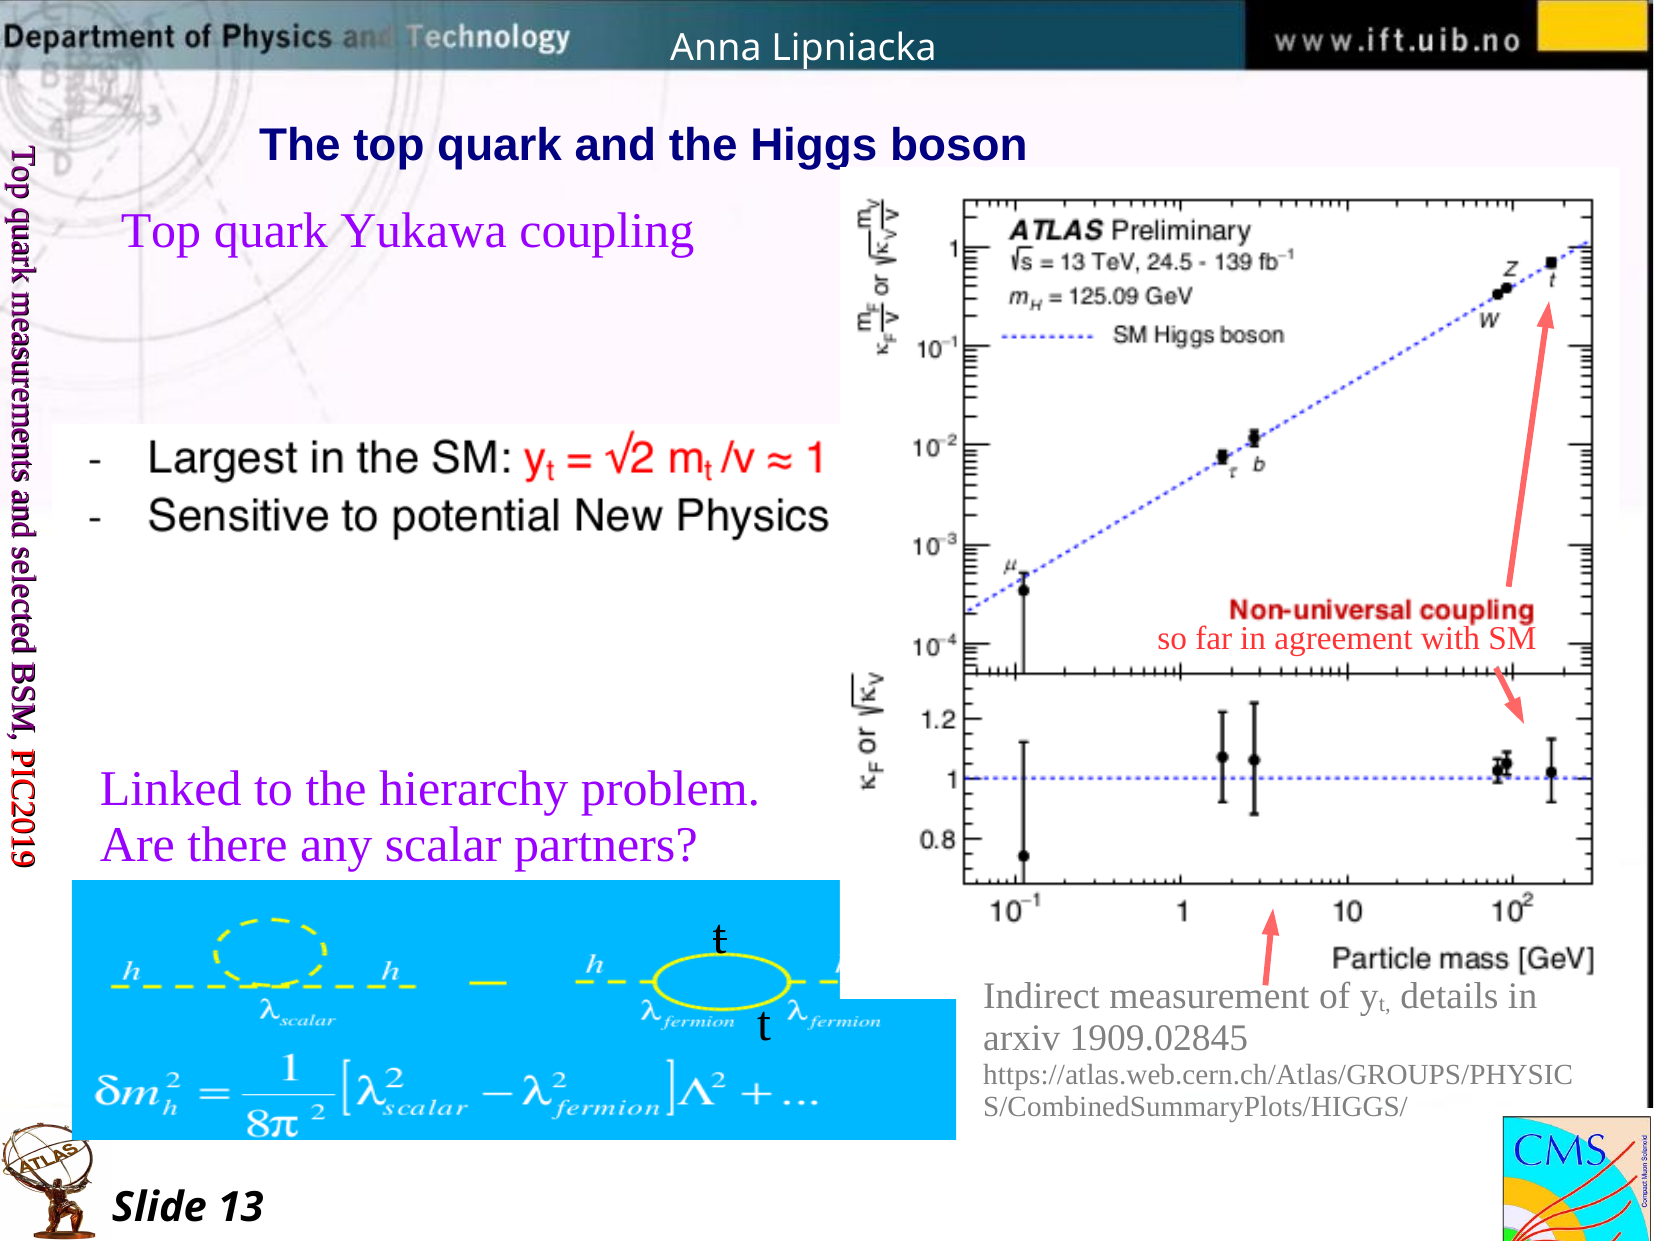

# The top quark and the Higgs boson
so far in agreement with SM
Indirect measurement of yt, details in
arxiv 1909.02845 https://atlas.web.cern.ch/Atlas/GROUPS/PHYSICS/CombinedSummaryPlots/HIGGS/
Top quark Yukawa coupling
Linked to the hierarchy problem.
Are there any scalar partners?
t
t
Slide 13